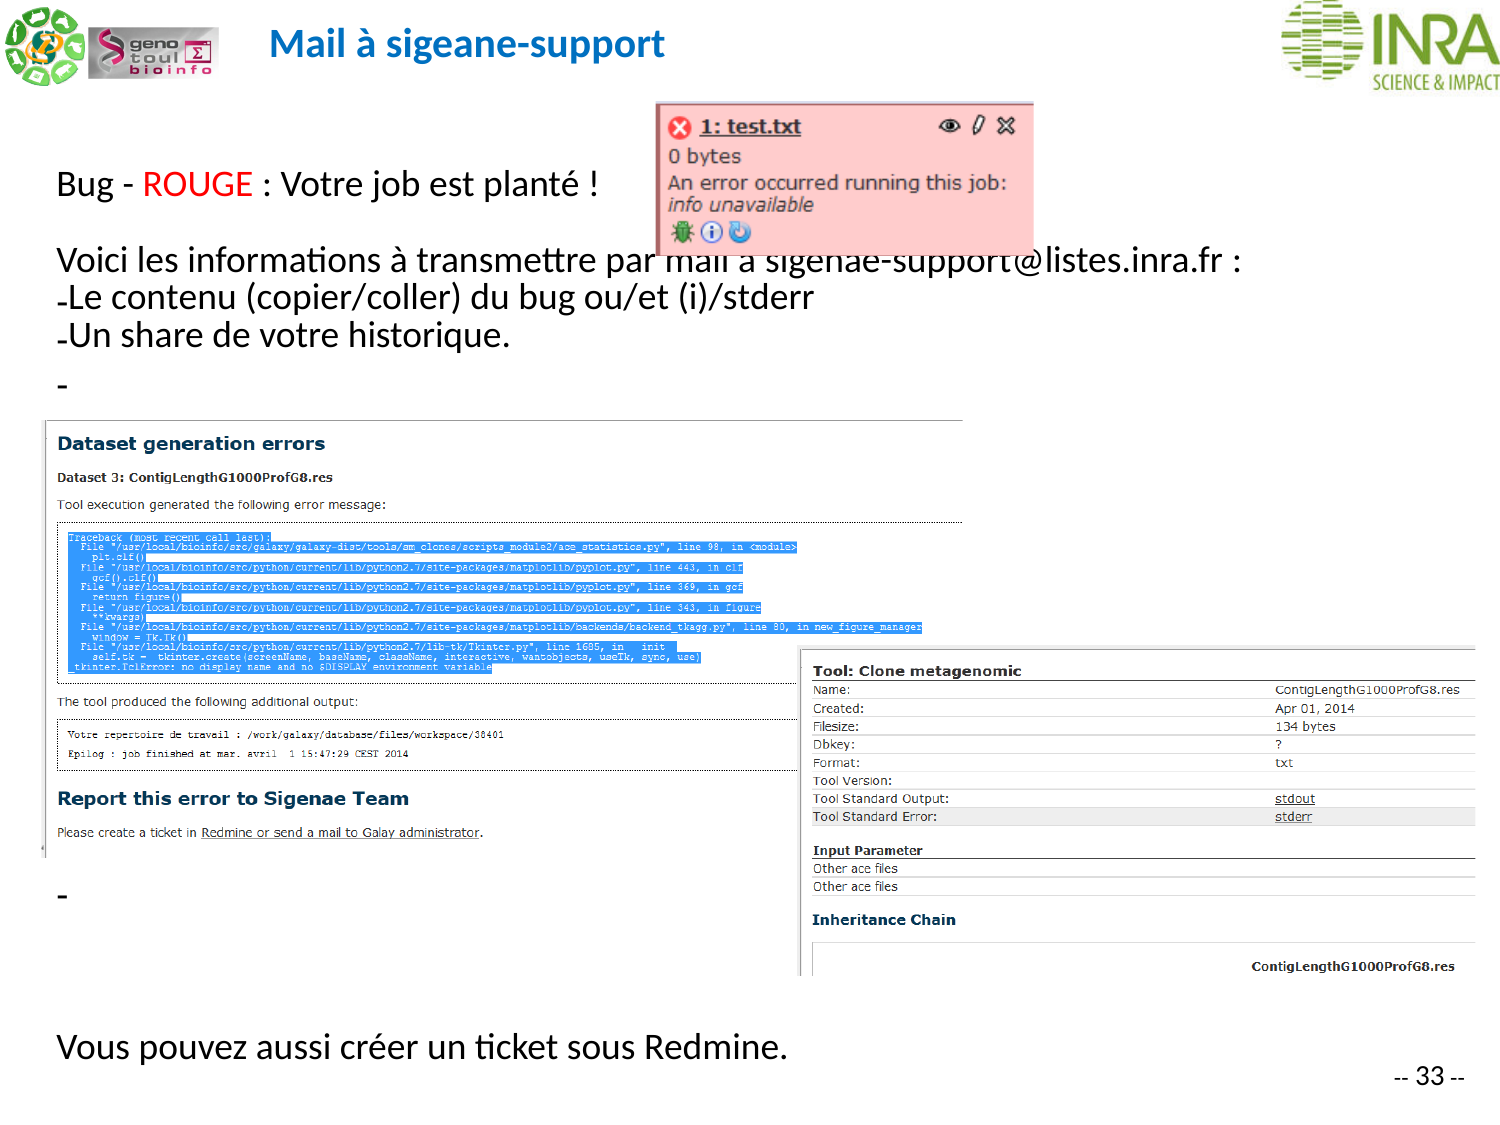

Mail à sigeane-support
Bug - ROUGE : Votre job est planté !
Voici les informations à transmettre par mail à sigenae-support@listes.inra.fr :
Le contenu (copier/coller) du bug ou/et (i)/stderr
Un share de votre historique.
Vous pouvez aussi créer un ticket sous Redmine.